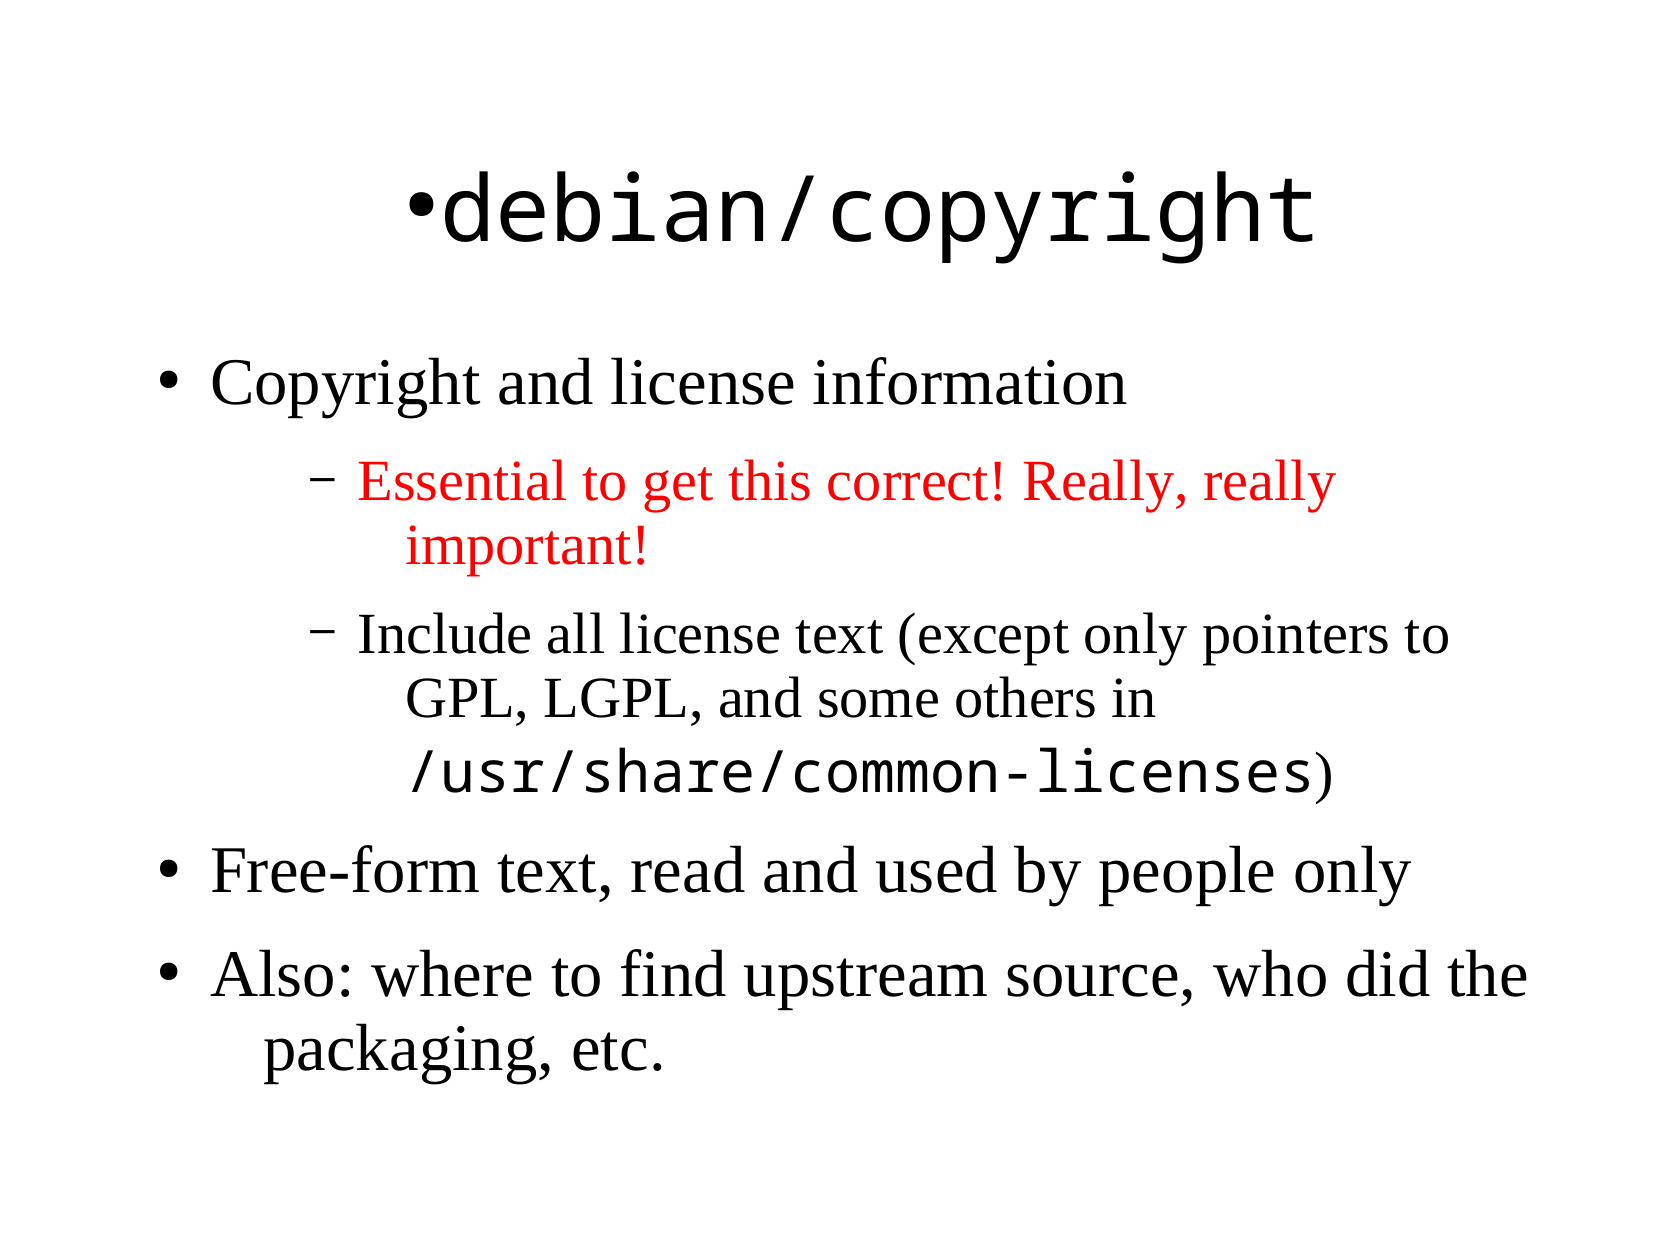

# debian/copyright
Copyright and license information
Essential to get this correct! Really, really important!
Include all license text (except only pointers to GPL, LGPL, and some others in
/usr/share/common-licenses)
Free-form text, read and used by people only
Also: where to find upstream source, who did the packaging, etc.